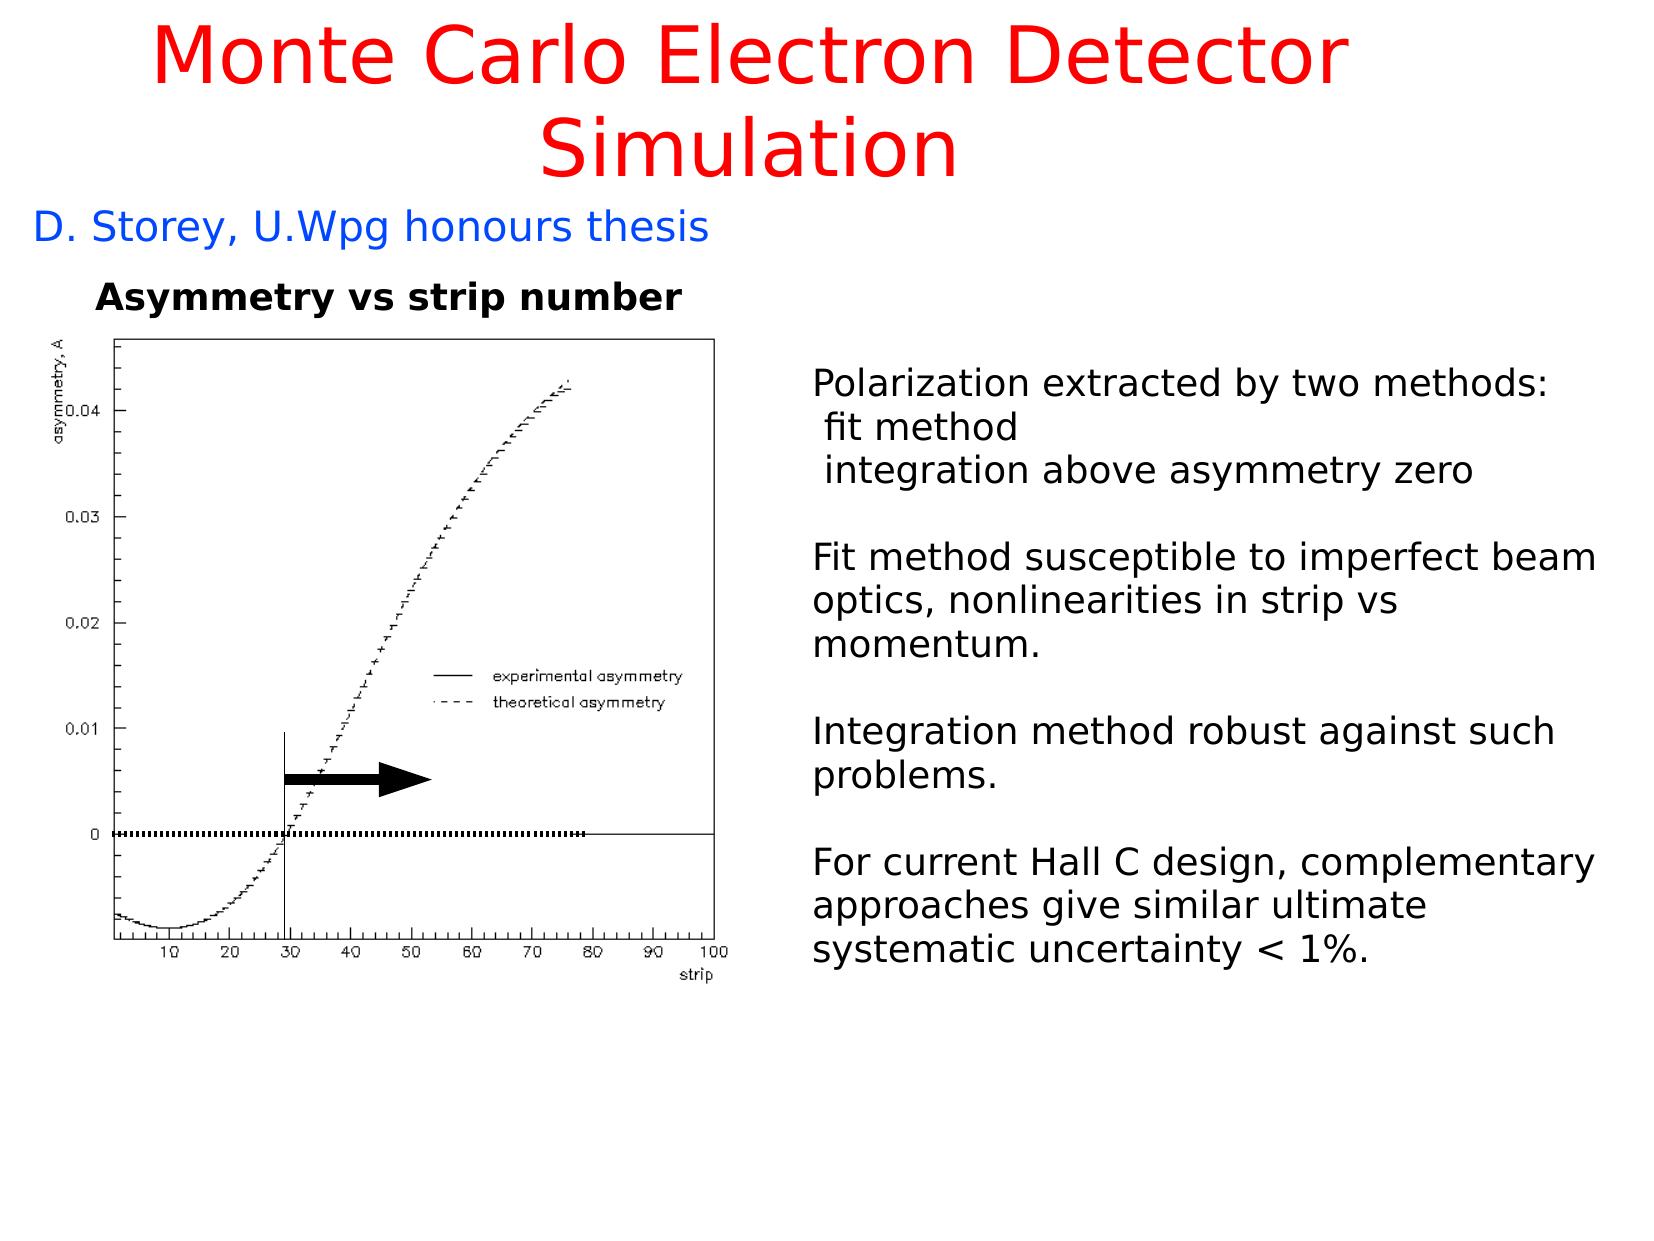

Monte Carlo Electron Detector Simulation
# D. Storey, U.Wpg honours thesis
Asymmetry vs strip number
Polarization extracted by two methods:
 fit method
 integration above asymmetry zero
Fit method susceptible to imperfect beam optics, nonlinearities in strip vs momentum.
Integration method robust against such problems.
For current Hall C design, complementary approaches give similar ultimate systematic uncertainty < 1%.